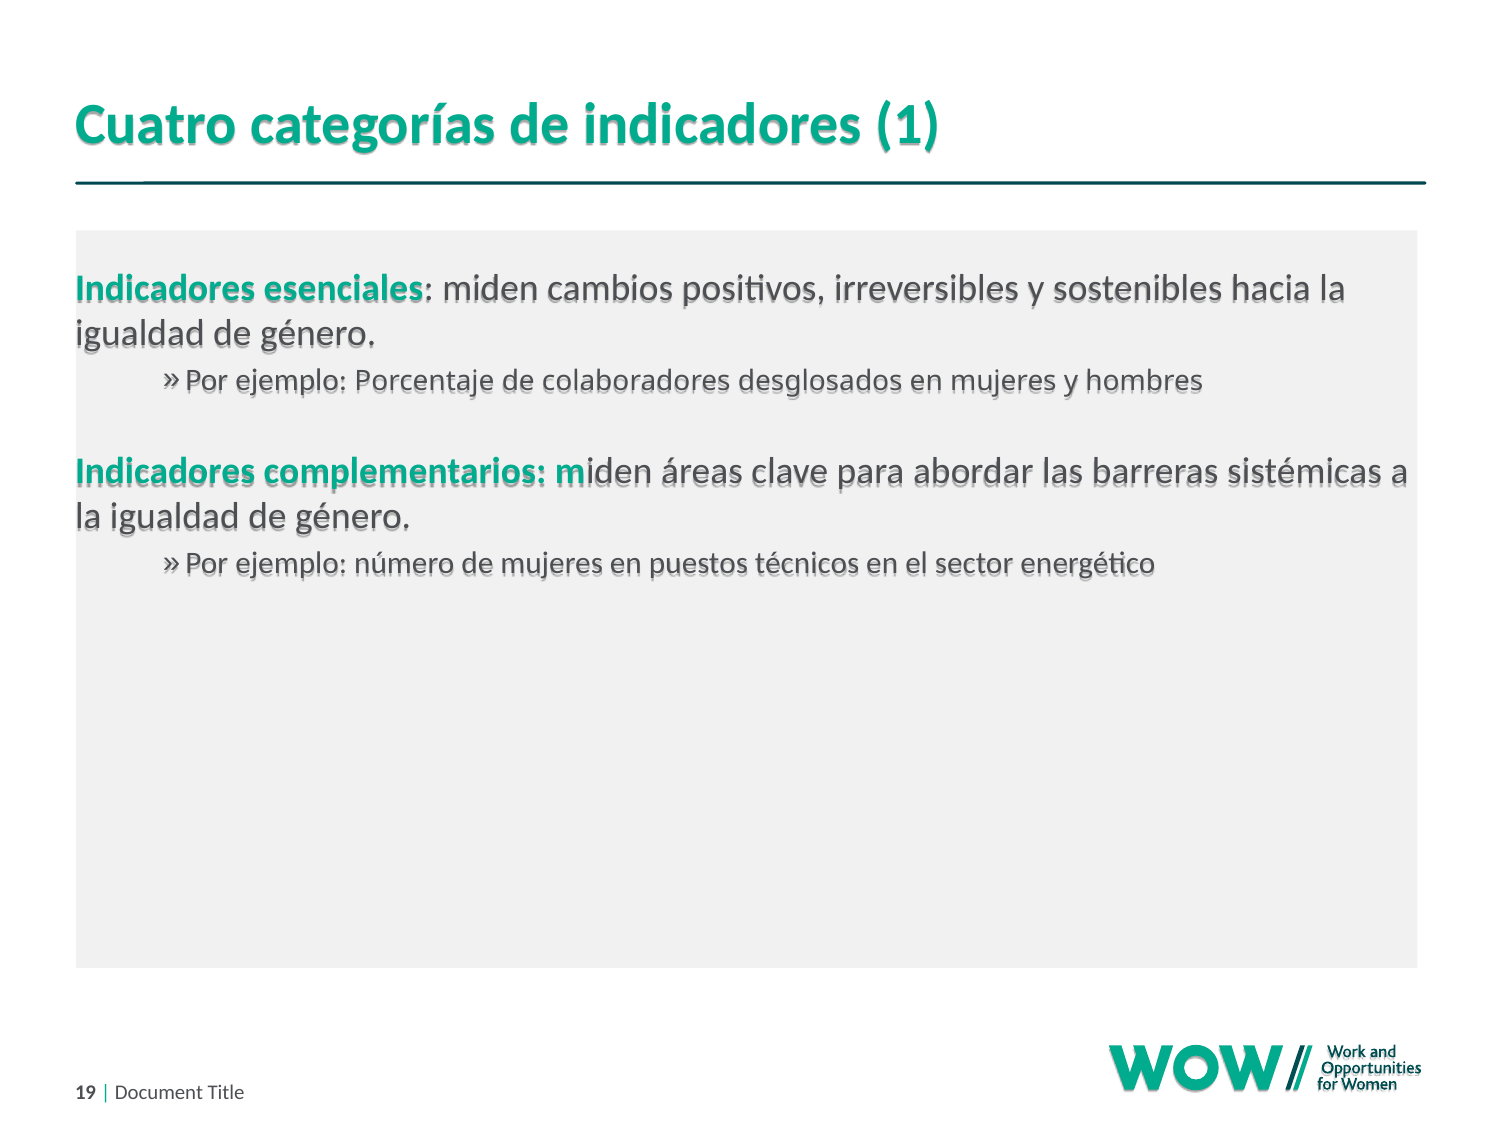

Cuatro categorías de indicadores (1)
# Indicadores esenciales: miden cambios positivos, irreversibles y sostenibles hacia la igualdad de género.
Por ejemplo: Porcentaje de colaboradores desglosados en mujeres y hombres
Indicadores complementarios: miden áreas clave para abordar las barreras sistémicas a la igualdad de género.
Por ejemplo: número de mujeres en puestos técnicos en el sector energético
 | Document Title